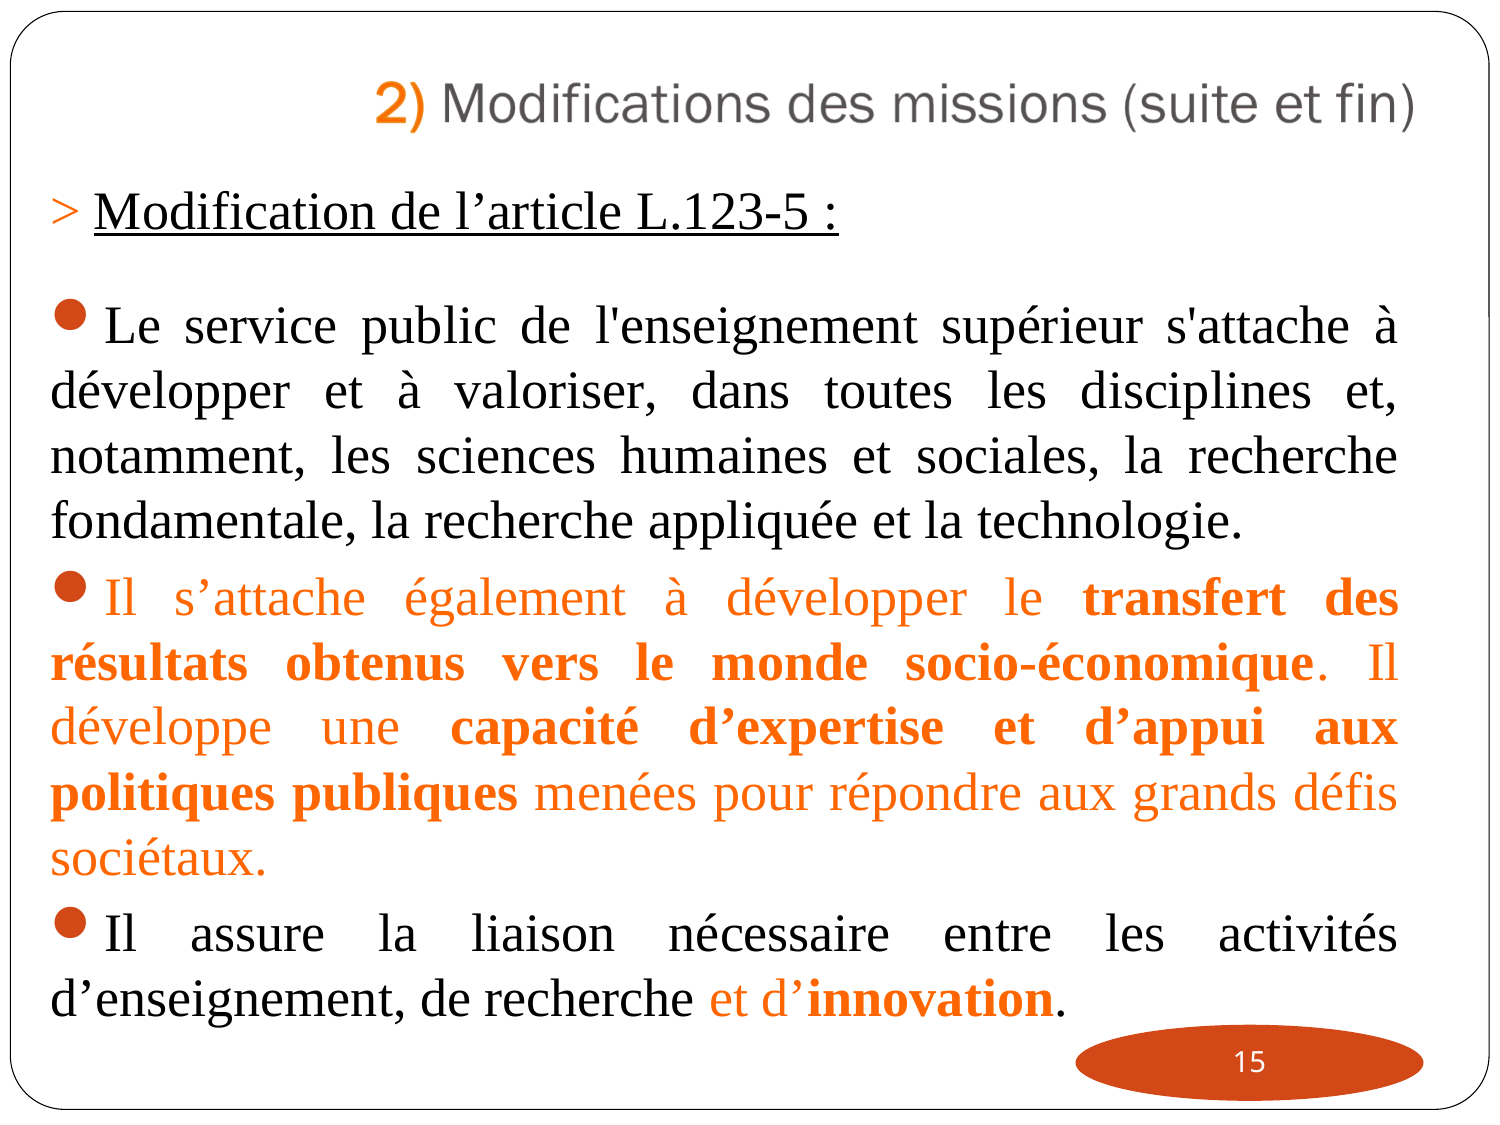

> Modification de l’article L.123-5 :
Le service public de l'enseignement supérieur s'attache à développer et à valoriser, dans toutes les disciplines et, notamment, les sciences humaines et sociales, la recherche fondamentale, la recherche appliquée et la technologie.
Il s’attache également à développer le transfert des résultats obtenus vers le monde socio-économique. Il développe une capacité d’expertise et d’appui aux politiques publiques menées pour répondre aux grands défis sociétaux.
Il assure la liaison nécessaire entre les activités d’enseignement, de recherche et d’innovation.